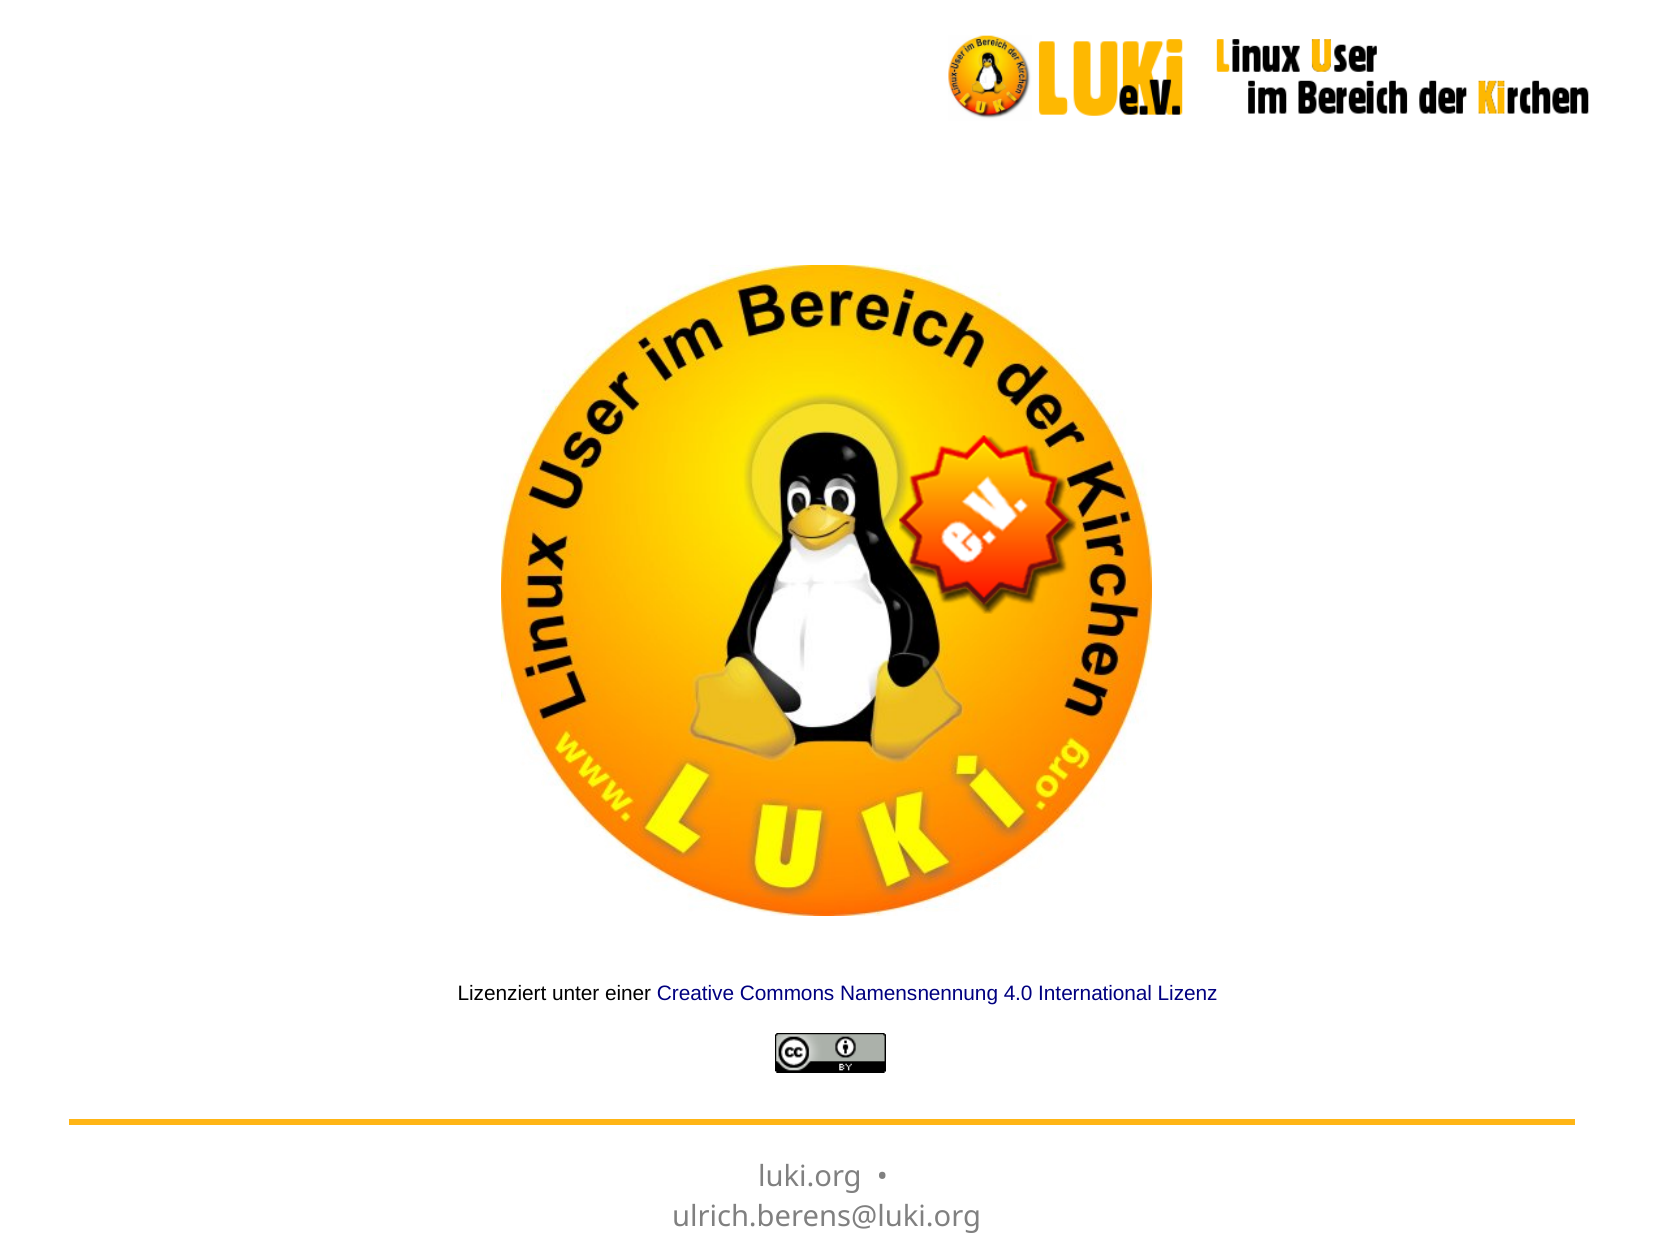

Lizenziert unter einer Creative Commons Namensnennung 4.0 International Lizenz
luki.org • ulrich.berens@luki.org